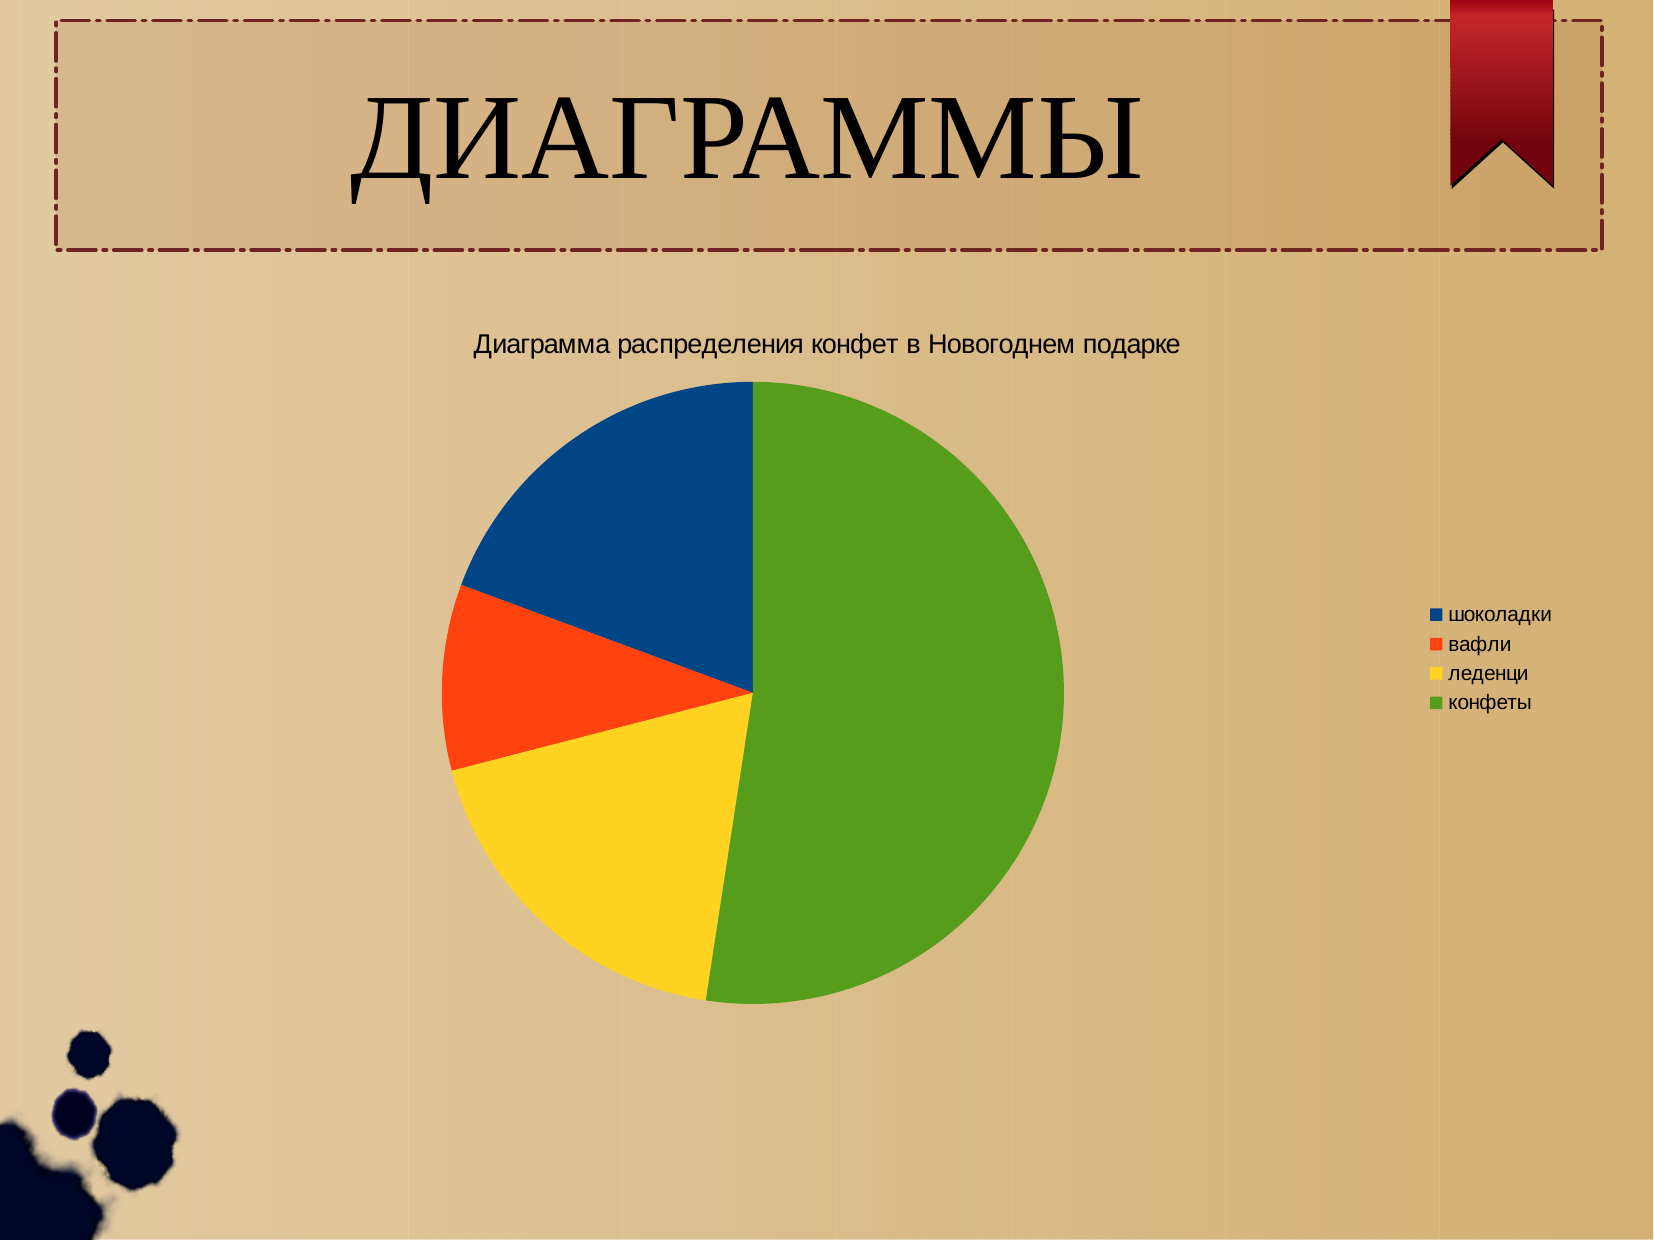

# ДИАГРАММЫ
### Chart: Диаграмма распределения конфет в Новогоднем подарке
| Category | Столбец 1 | Столбец 2 | Столбец 3 |
|---|---|---|---|
| шоколадки | 24.0 | 32.0 | 24.0 |
| вафли | 12.0 | 88.0 | 25.0 |
| леденци | 23.0 | 25.0 | 67.0 |
| конфеты | 65.0 | 43.0 | 81.0 |